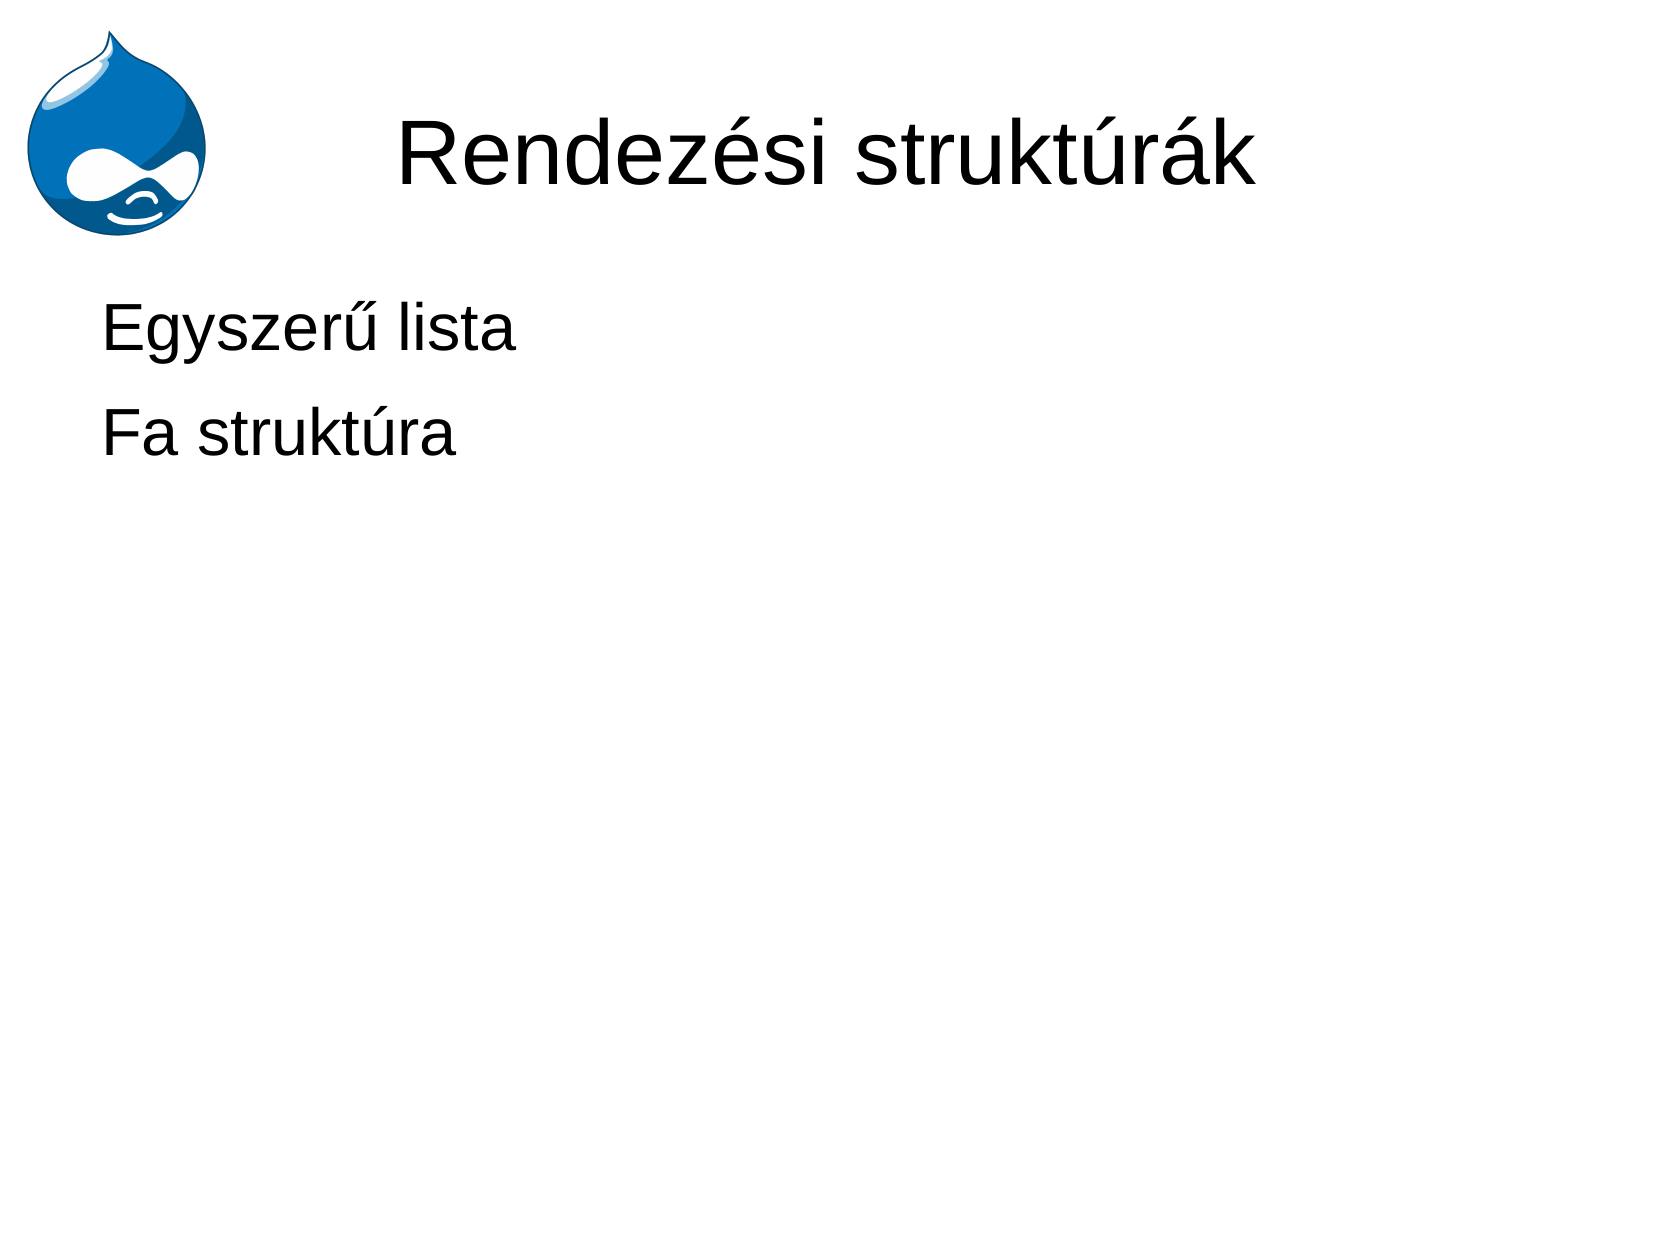

# Rendezési struktúrák
 Egyszerű lista
 Fa struktúra